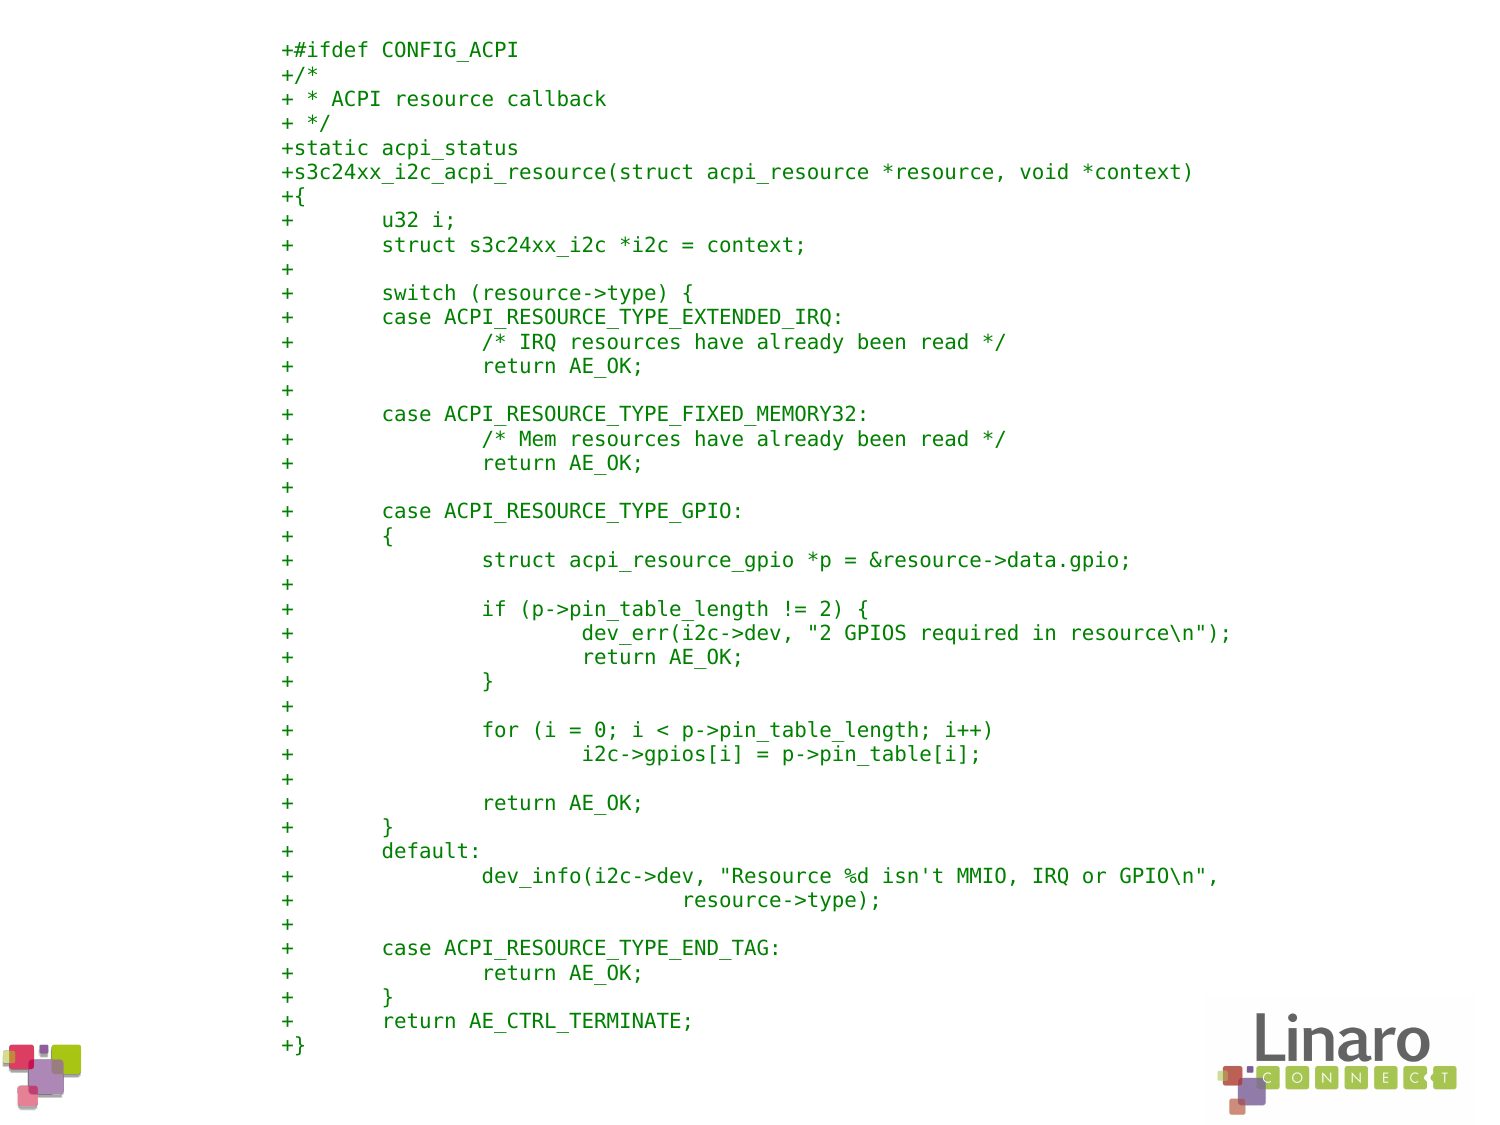

+#ifdef CONFIG_ACPI
+/*
+ * ACPI resource callback
+ */
+static acpi_status
+s3c24xx_i2c_acpi_resource(struct acpi_resource *resource, void *context)
+{
+ u32 i;
+ struct s3c24xx_i2c *i2c = context;
+
+ switch (resource->type) {
+ case ACPI_RESOURCE_TYPE_EXTENDED_IRQ:
+ /* IRQ resources have already been read */
+ return AE_OK;
+
+ case ACPI_RESOURCE_TYPE_FIXED_MEMORY32:
+ /* Mem resources have already been read */
+ return AE_OK;
+
+ case ACPI_RESOURCE_TYPE_GPIO:
+ {
+ struct acpi_resource_gpio *p = &resource->data.gpio;
+
+ if (p->pin_table_length != 2) {
+ dev_err(i2c->dev, "2 GPIOS required in resource\n");
+ return AE_OK;
+ }
+
+ for (i = 0; i < p->pin_table_length; i++)
+ i2c->gpios[i] = p->pin_table[i];
+
+ return AE_OK;
+ }
+ default:
+ dev_info(i2c->dev, "Resource %d isn't MMIO, IRQ or GPIO\n",
+ resource->type);
+
+ case ACPI_RESOURCE_TYPE_END_TAG:
+ return AE_OK;
+ }
+ return AE_CTRL_TERMINATE;
+}